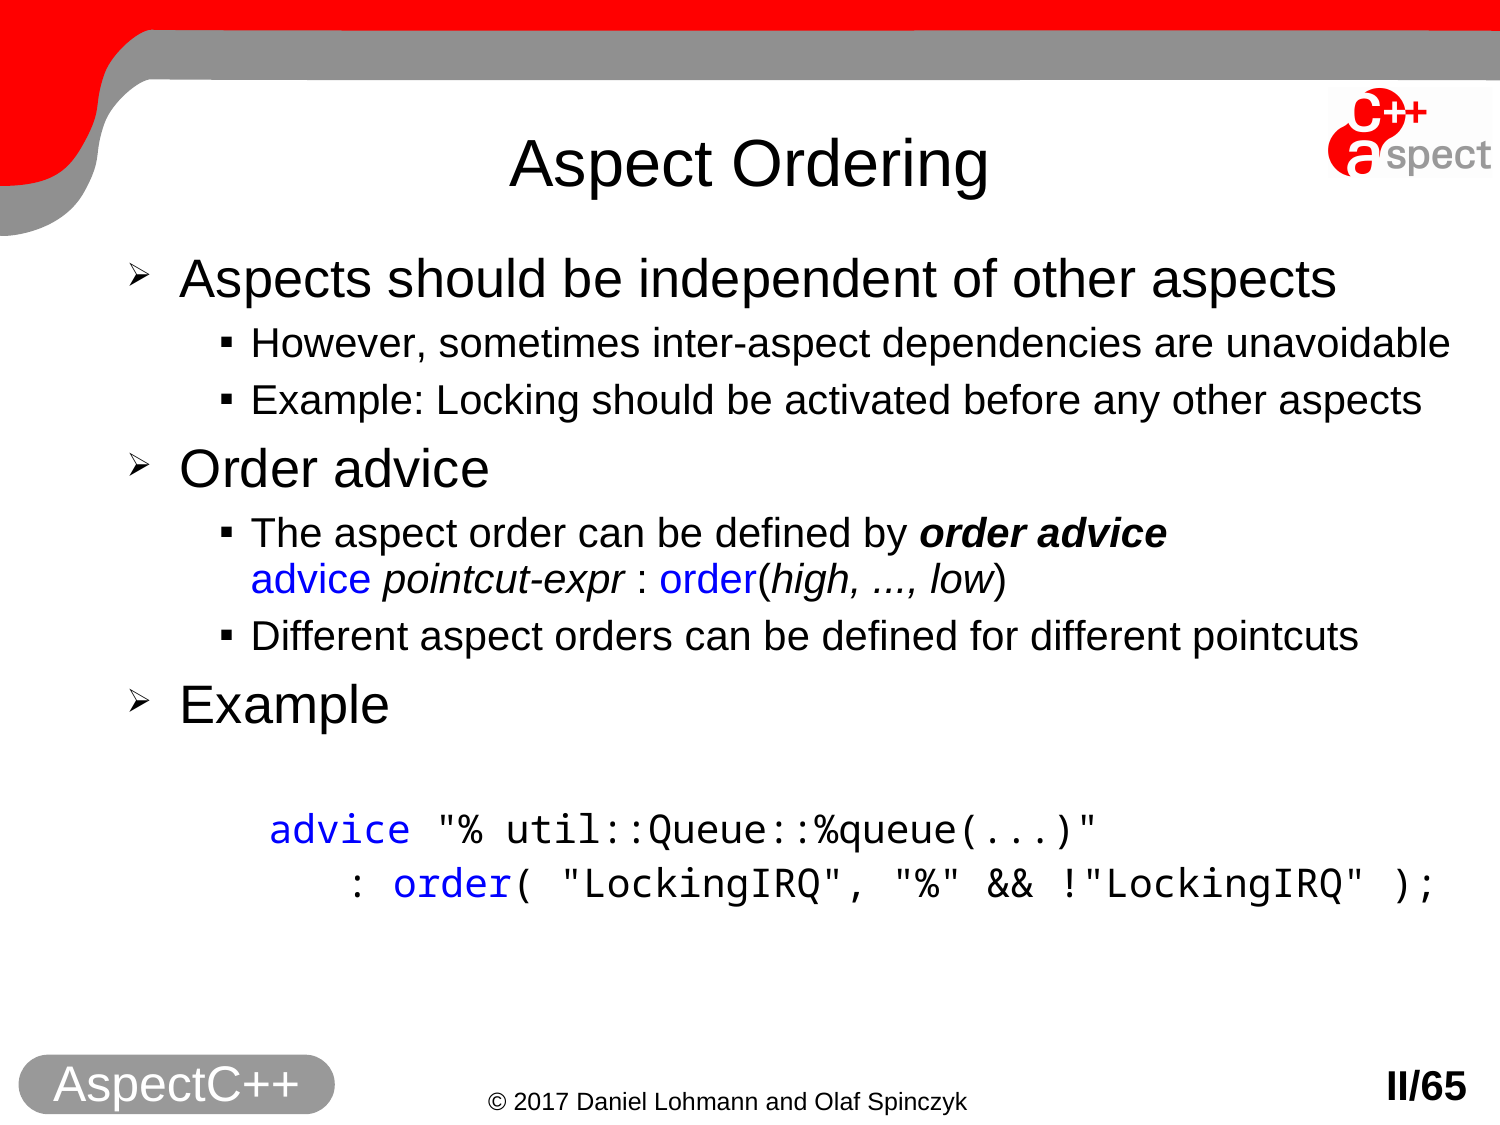

# Aspect Ordering
Aspects should be independent of other aspects
However, sometimes inter-aspect dependencies are unavoidable
Example: Locking should be activated before any other aspects
Order advice
The aspect order can be defined by order advice
advice pointcut-expr : order(high, ..., low)
Different aspect orders can be defined for different pointcuts
Example
 advice "% util::Queue::%queue(...)"
 : order( "LockingIRQ", "%" && !"LockingIRQ" );